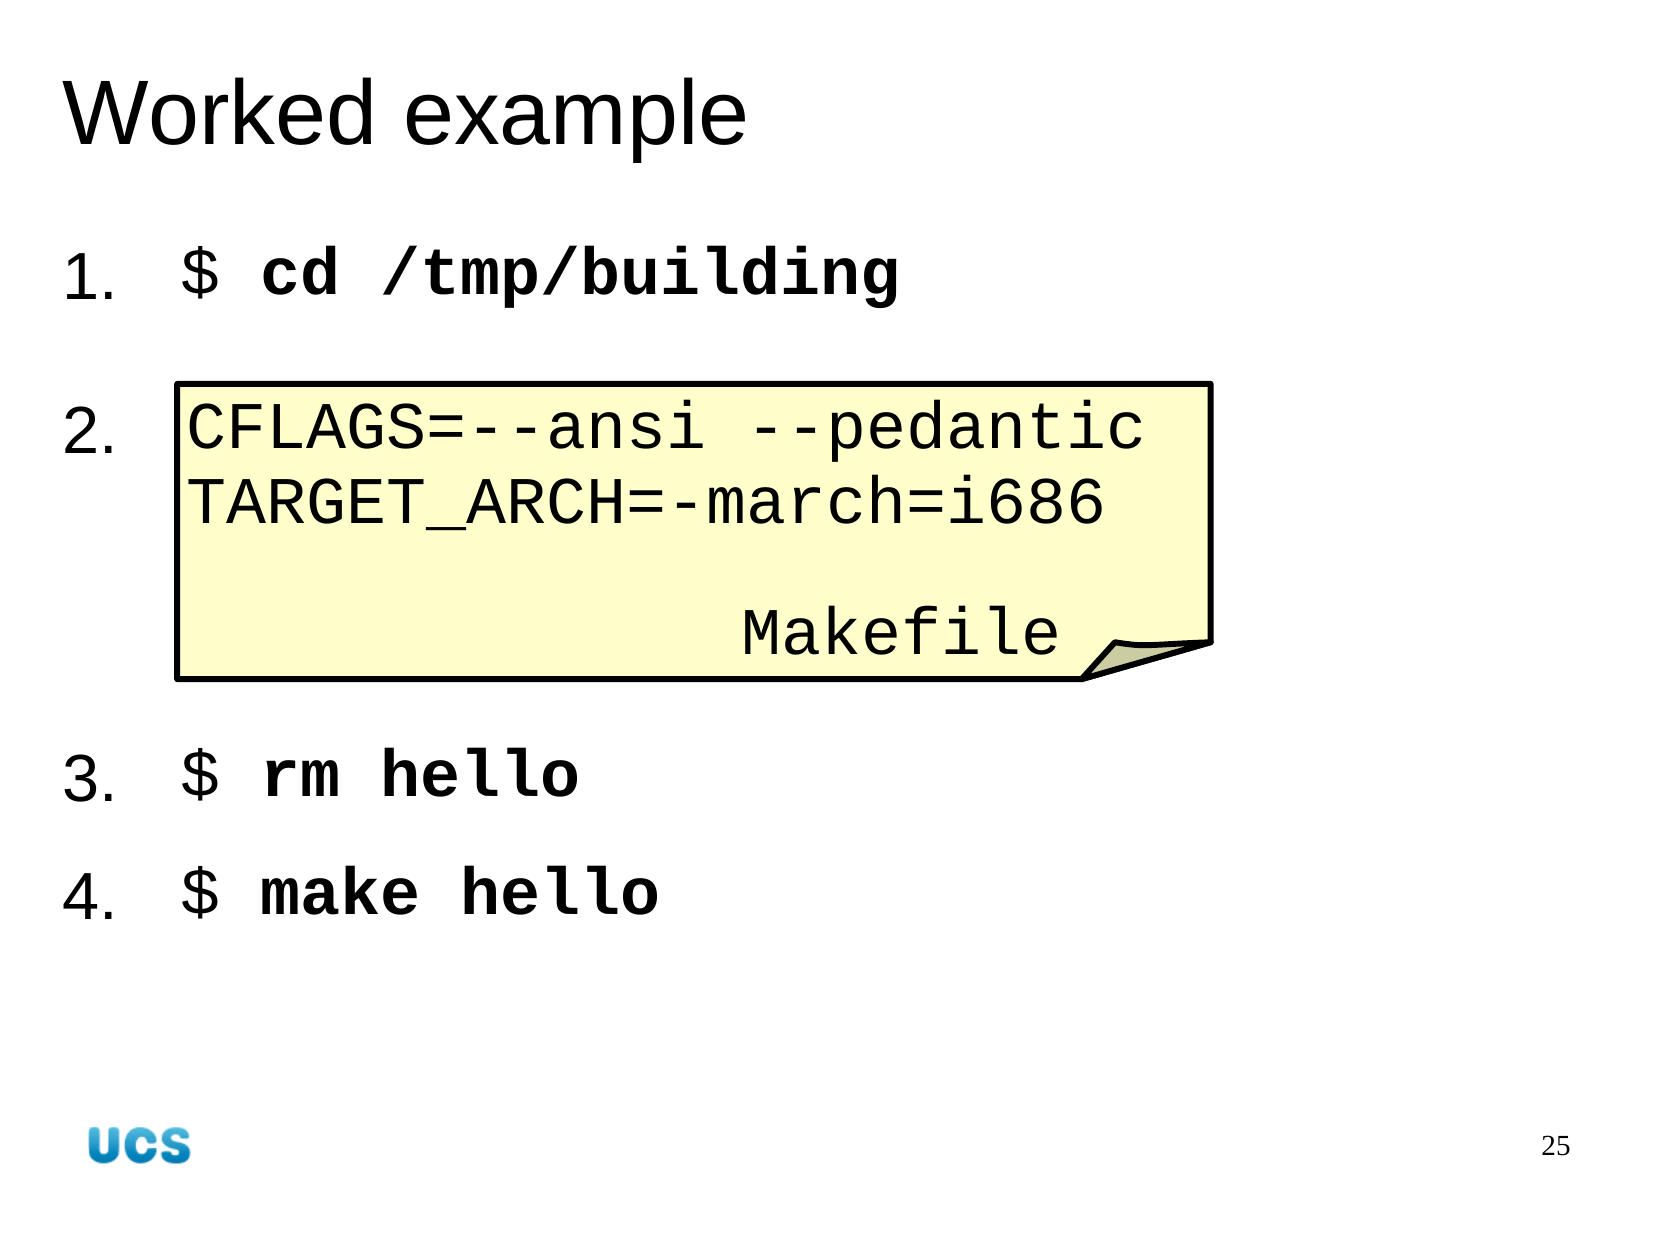

Worked example
1.
$ cd /tmp/building
CFLAGS=--ansi --pedantic
TARGET_ARCH=-march=i686
2.
Makefile
3.
$ rm hello
4.
$ make hello
25